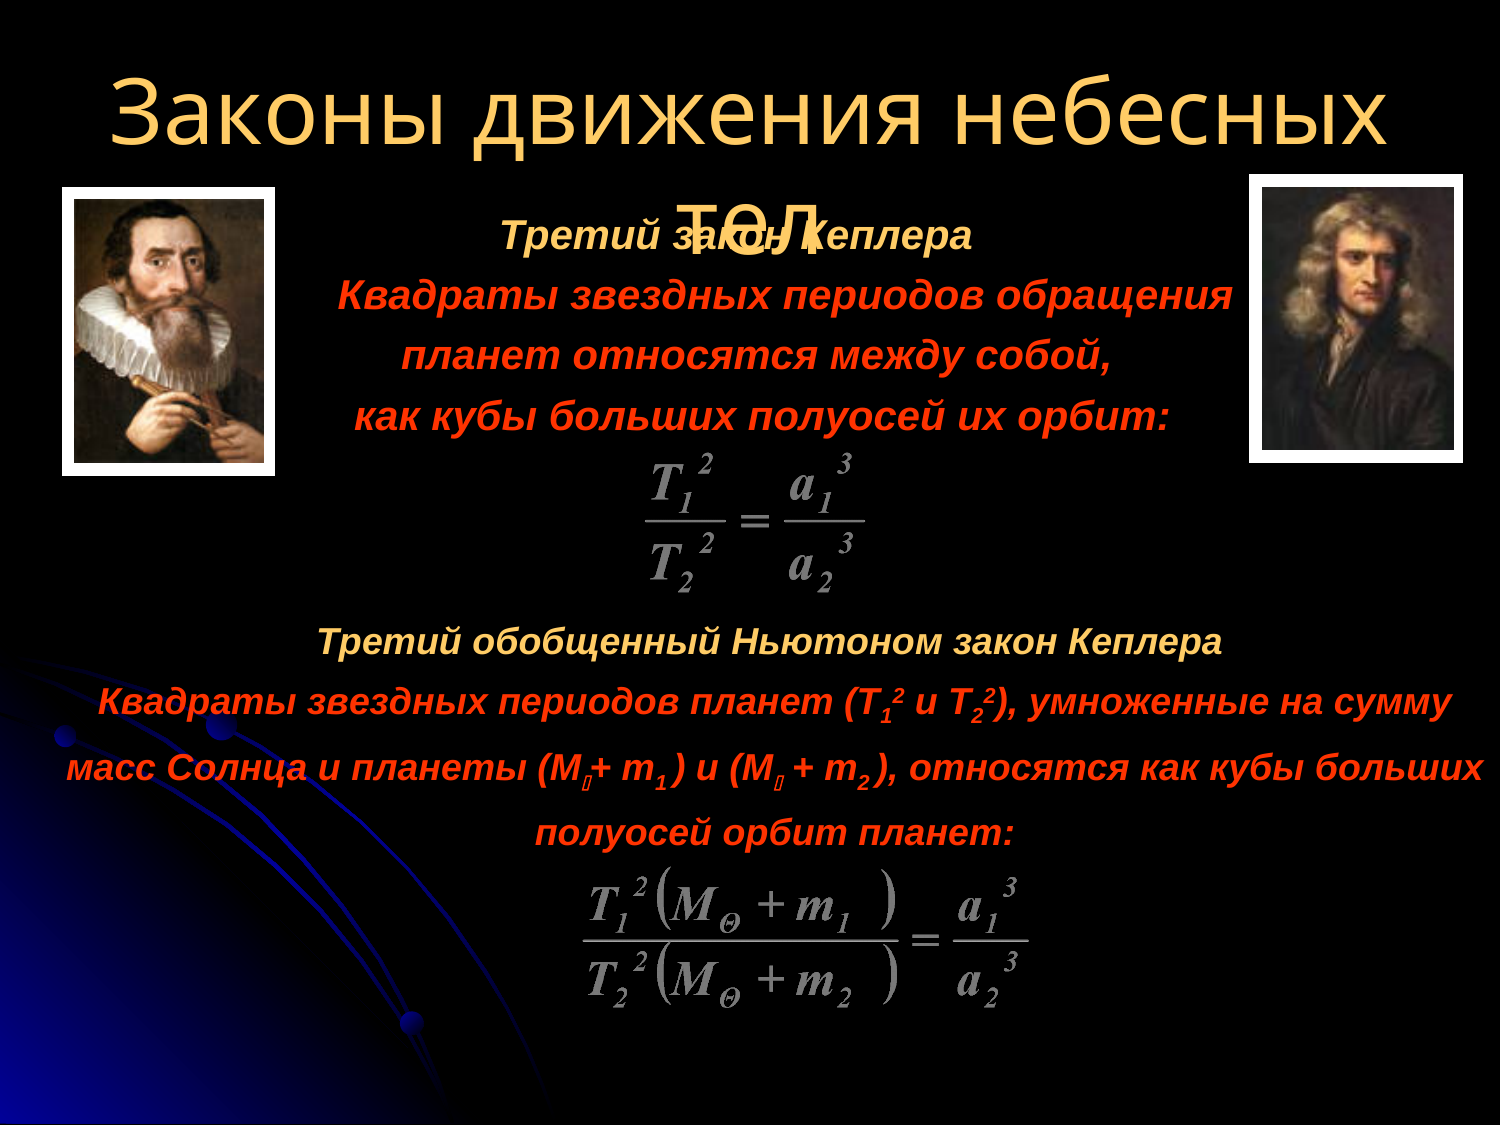

Законы движения небесных тел
 Третий закон Кеплера
 Квадраты звездных периодов обращения
планет относятся между собой,
как кубы больших полуосей их орбит:
Третий обобщенный Ньютоном закон Кеплера
Квадраты звездных периодов планет (Т12 и Т22), умноженные на сумму масс Солнца и планеты (М+ т1 ) и (М + т2 ), относятся как кубы больших полуосей орбит планет: